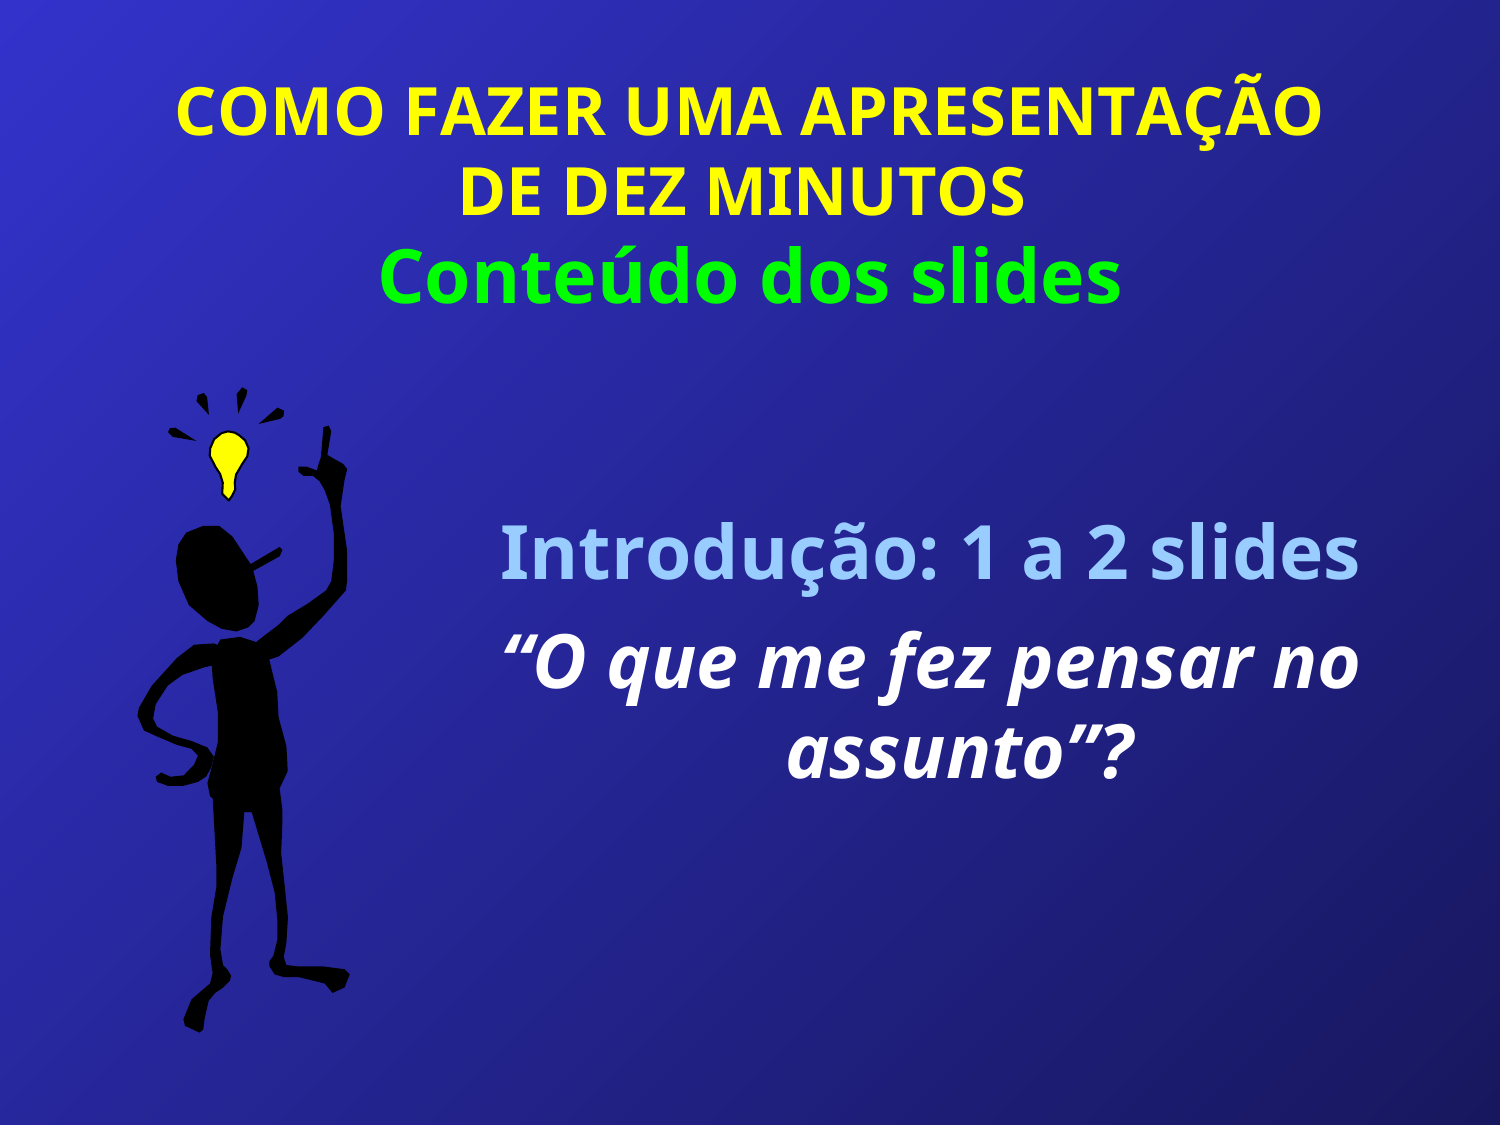

# COMO FAZER UMA APRESENTAÇÃO DE DEZ MINUTOS Conteúdo dos slides
Introdução: 1 a 2 slides
“O que me fez pensar no assunto”?